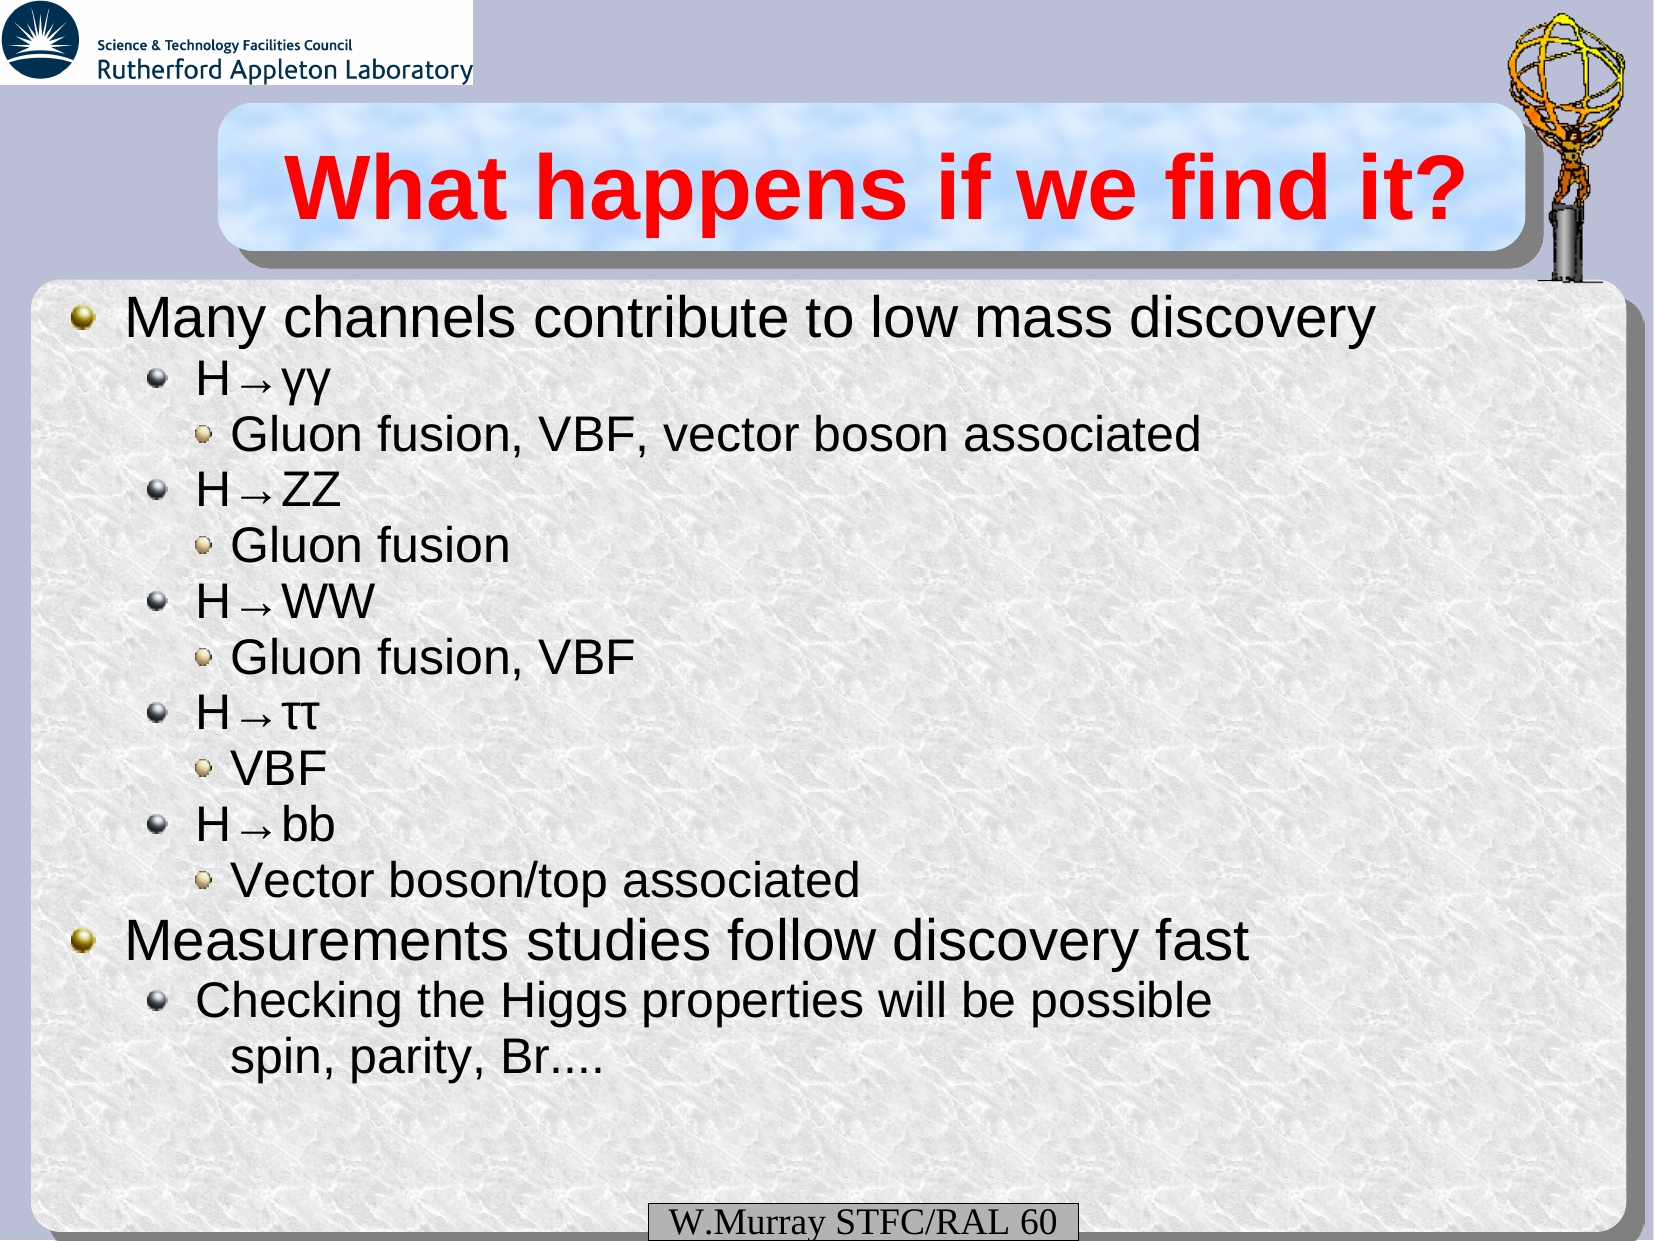

# What happens if we find it?
Many channels contribute to low mass discovery
H→γγ
Gluon fusion, VBF, vector boson associated
H→ZZ
Gluon fusion
H→WW
Gluon fusion, VBF
H→ττ
VBF
H→bb
Vector boson/top associated
Measurements studies follow discovery fast
Checking the Higgs properties will be possible
spin, parity, Br....